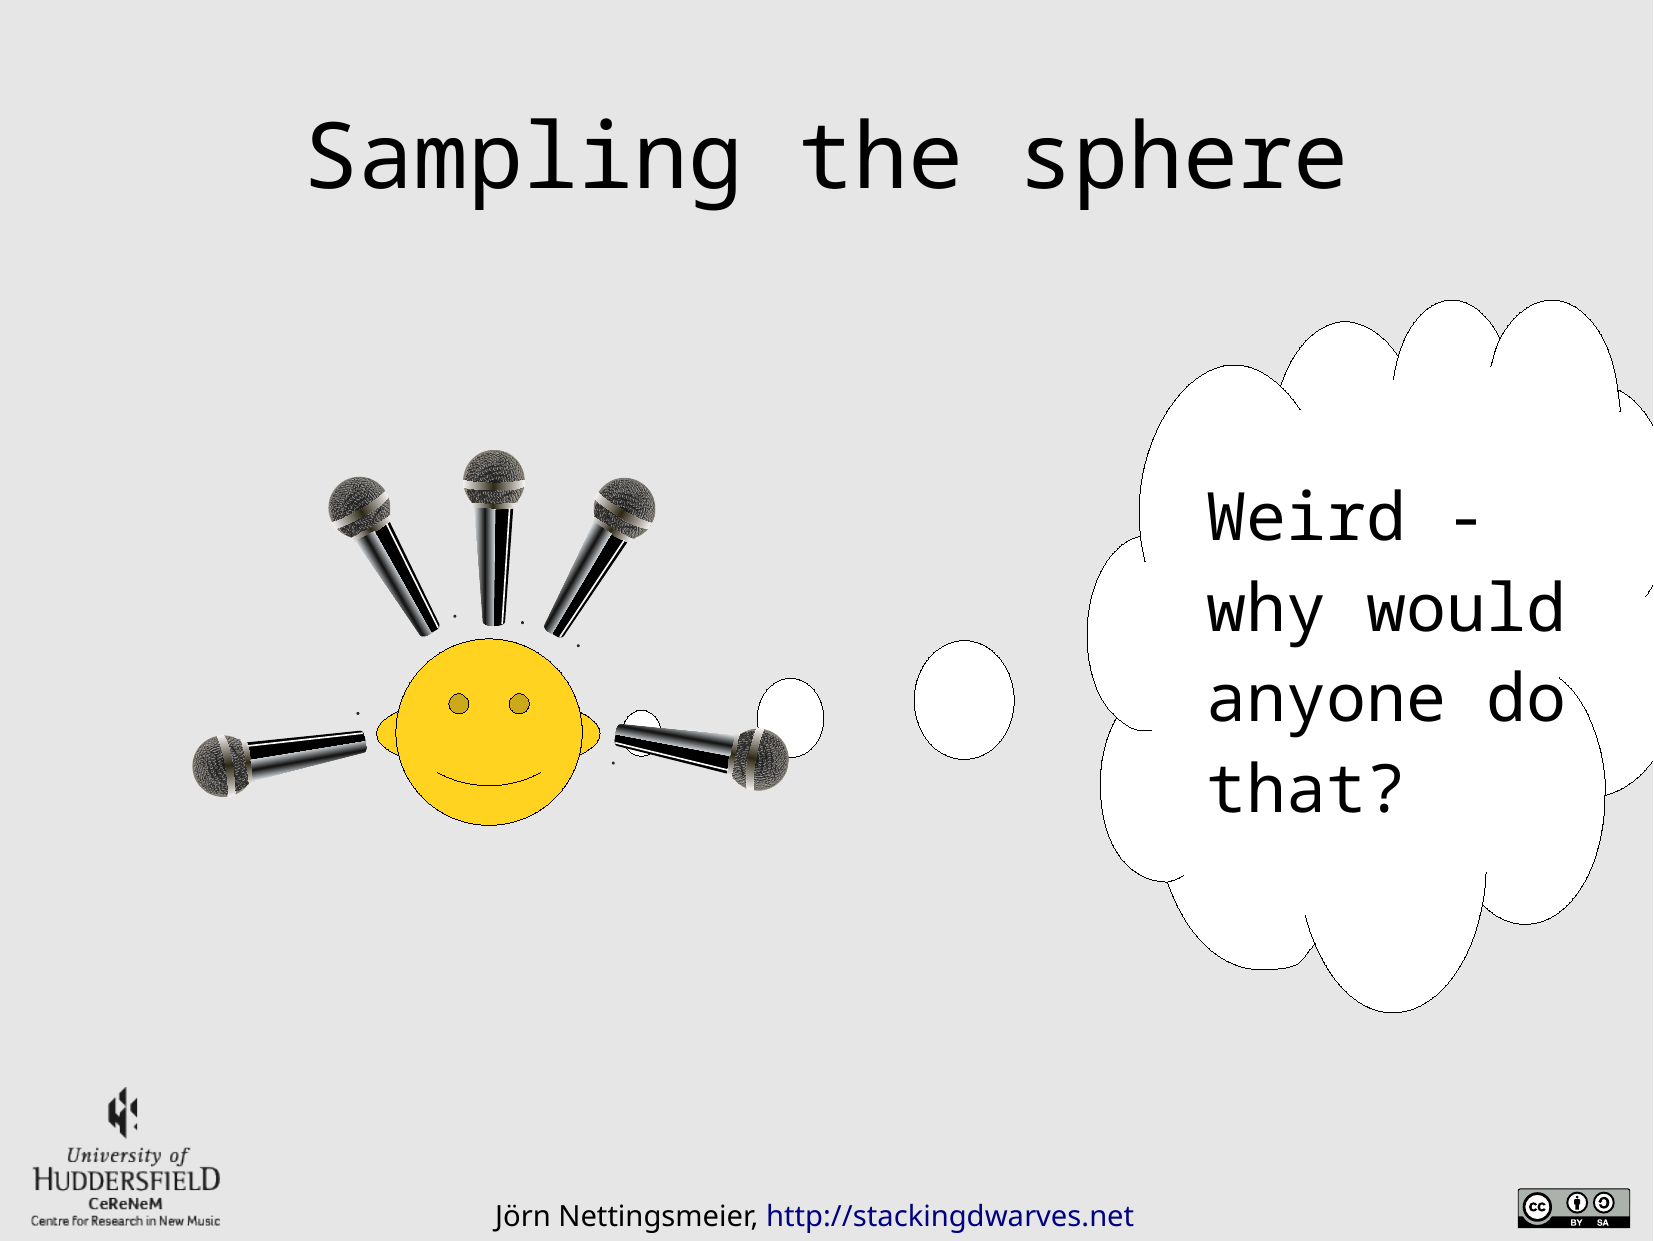

# Sampling the sphere
Weird - why would anyone do that?